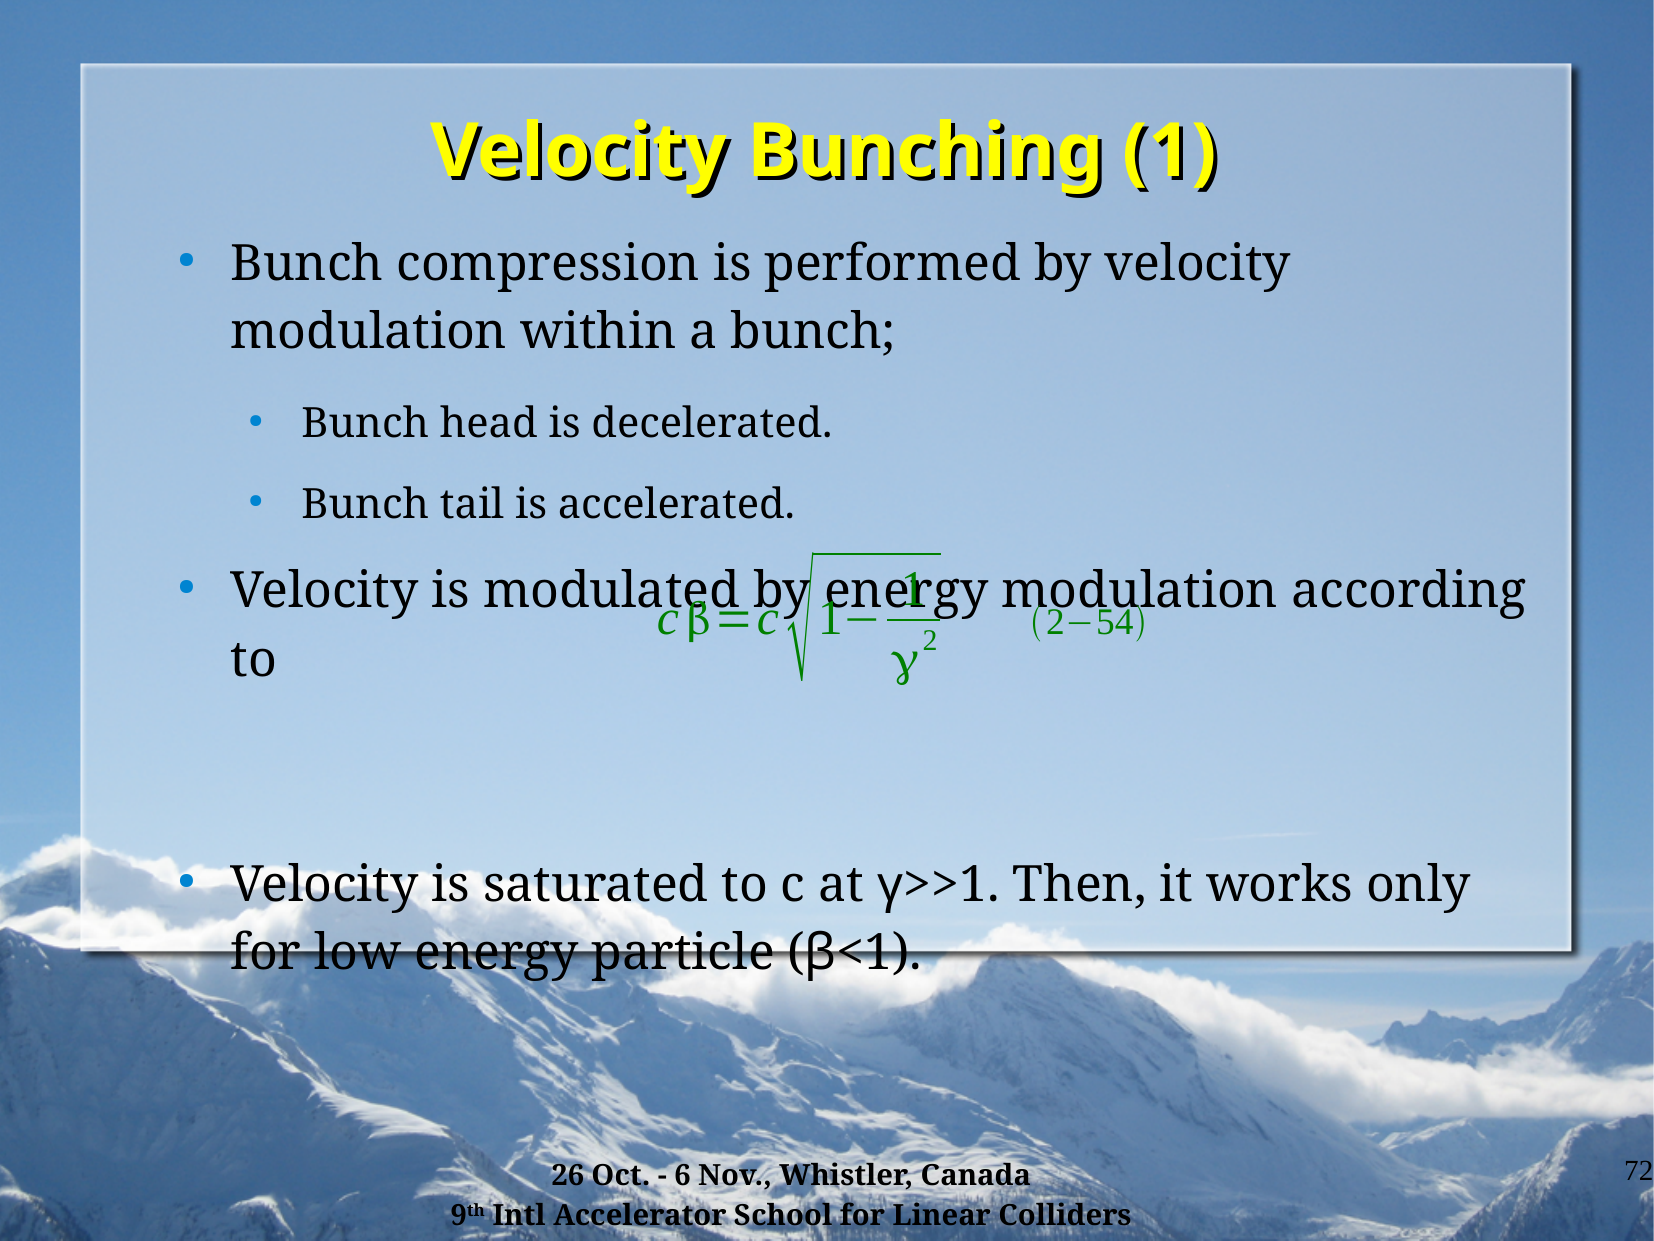

# Velocity Bunching (1)
Bunch compression is performed by velocity modulation within a bunch;
Bunch head is decelerated.
Bunch tail is accelerated.
Velocity is modulated by energy modulation according to
Velocity is saturated to c at γ>>1. Then, it works only for low energy particle (β<1).
72